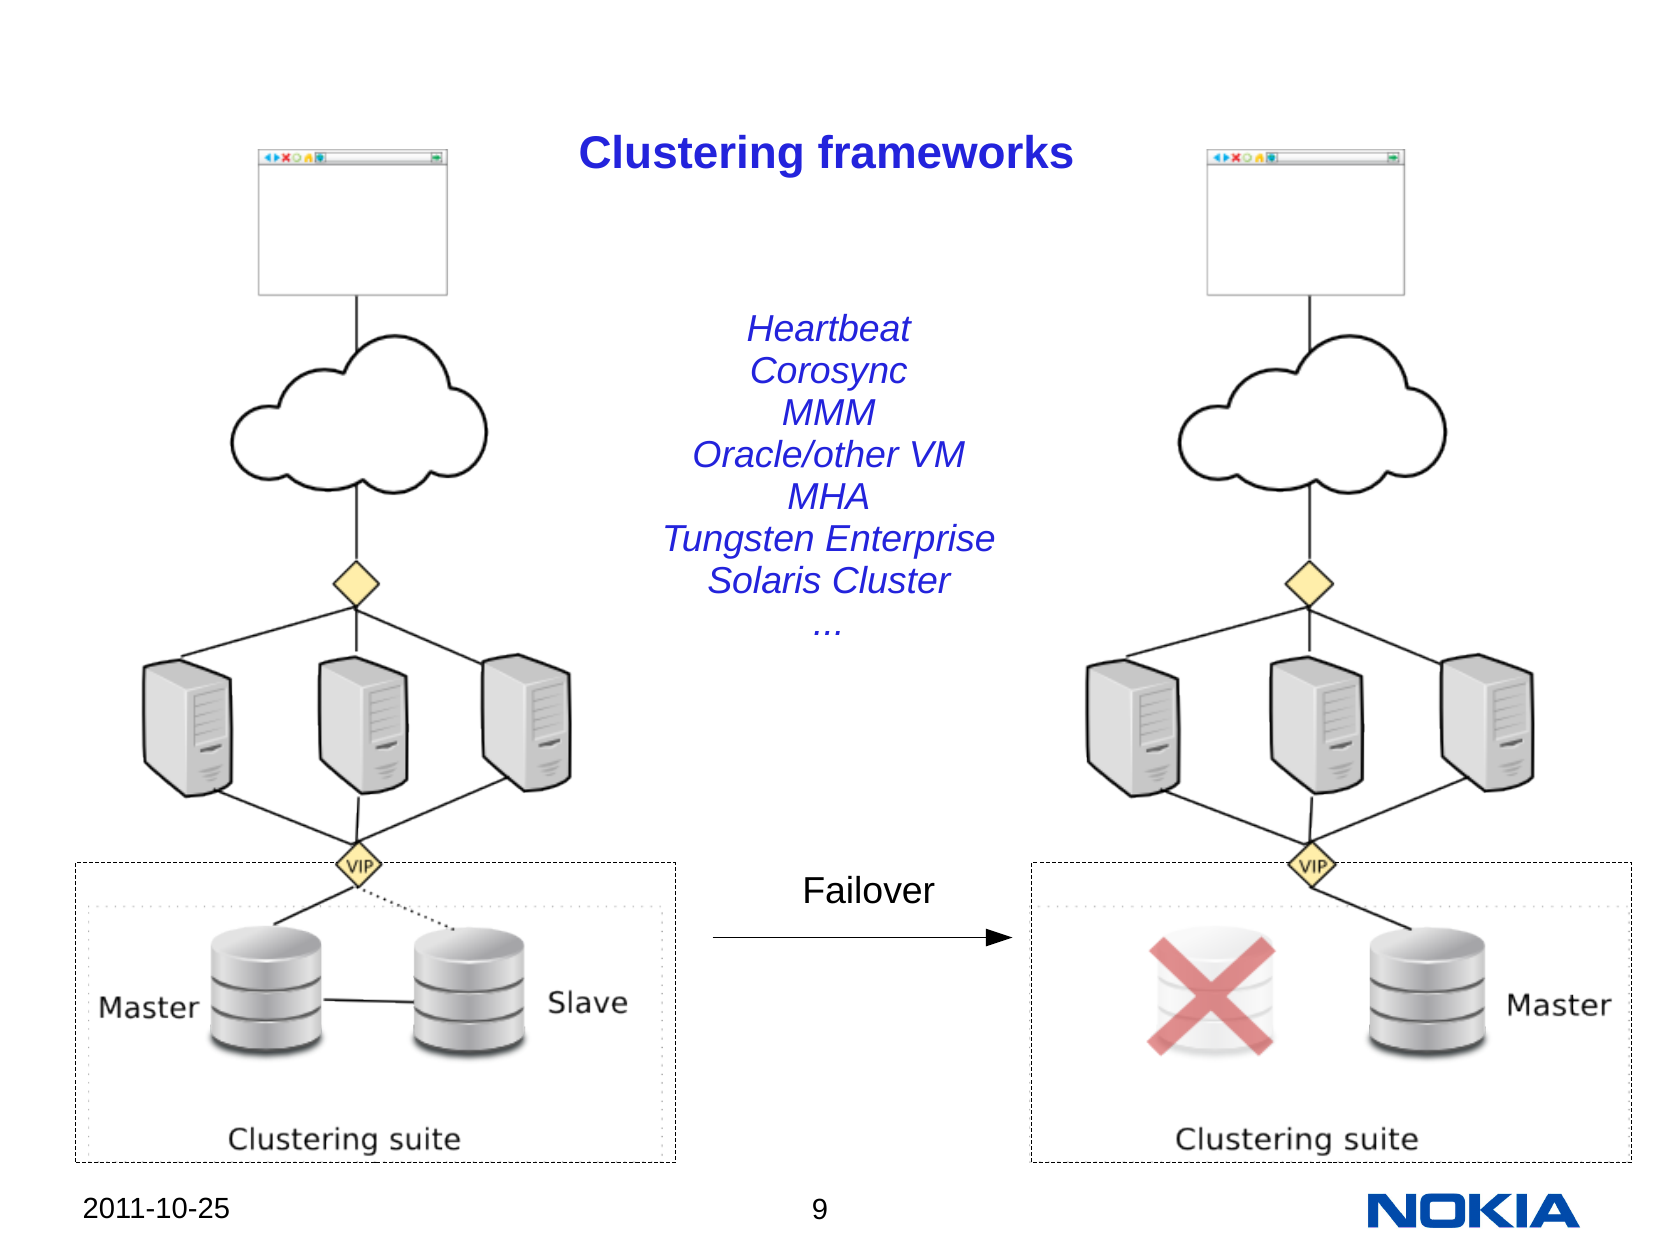

# Clustering frameworks
Heartbeat
Corosync
MMM
Oracle/other VM
MHA
Tungsten Enterprise
Solaris Cluster
...
Failover
2011-10-25
9